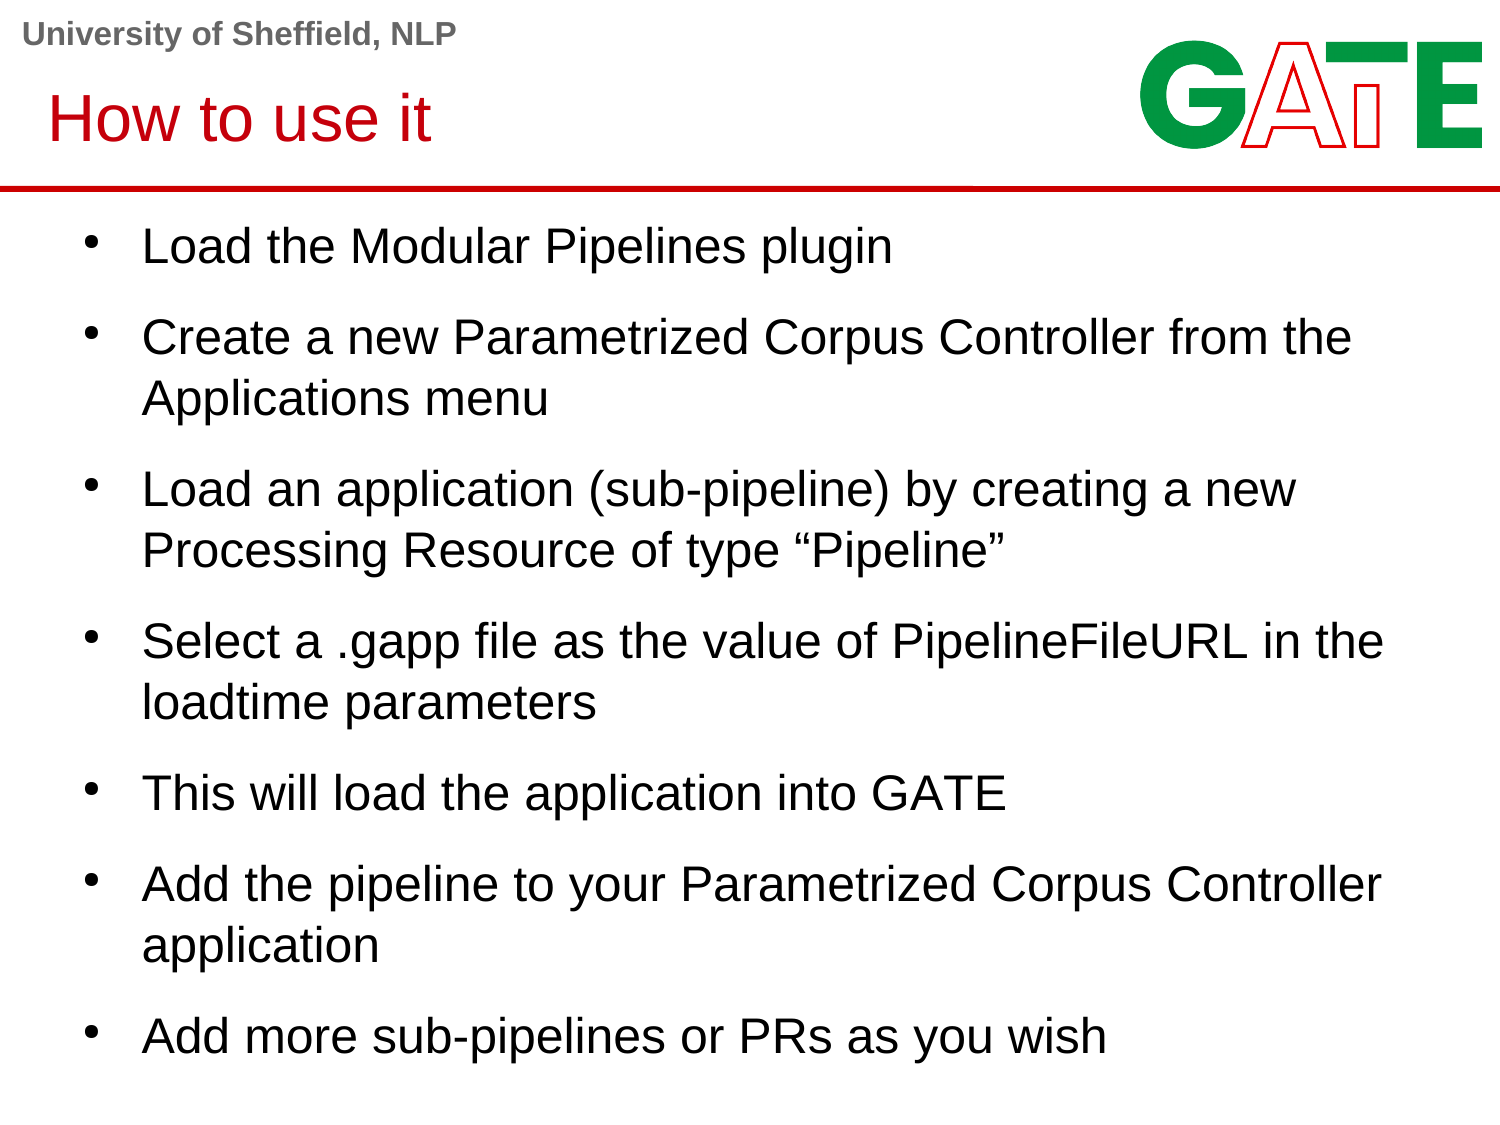

# How to use it
Load the Modular Pipelines plugin
Create a new Parametrized Corpus Controller from the Applications menu
Load an application (sub-pipeline) by creating a new Processing Resource of type “Pipeline”
Select a .gapp file as the value of PipelineFileURL in the loadtime parameters
This will load the application into GATE
Add the pipeline to your Parametrized Corpus Controller application
Add more sub-pipelines or PRs as you wish